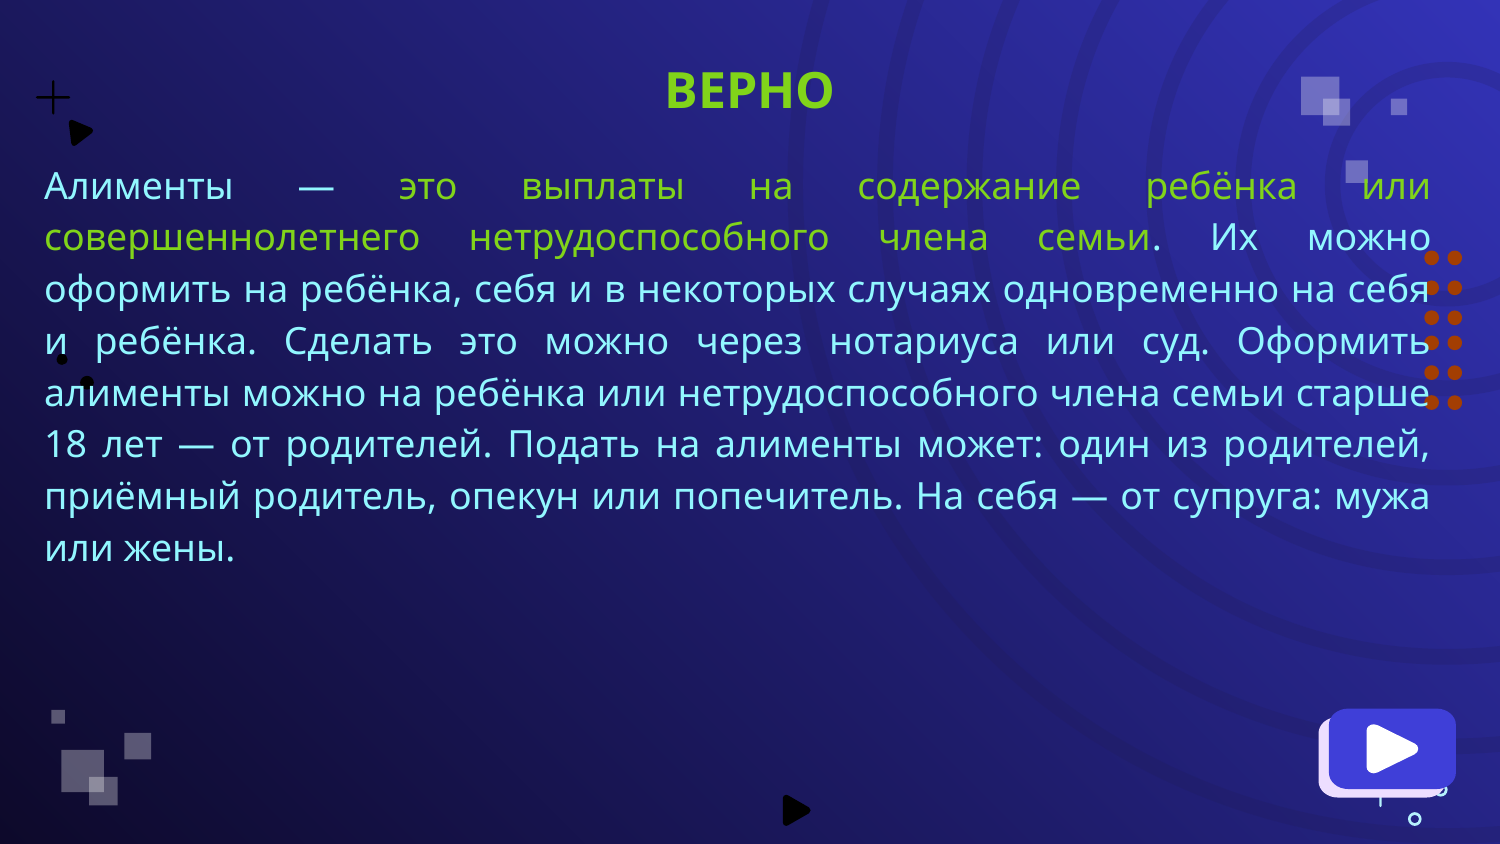

# ВЕРНО
Алименты — это выплаты на содержание ребёнка или совершеннолетнего нетрудоспособного члена семьи. Их можно оформить на ребёнка, себя и в некоторых случаях одновременно на себя и ребёнка. Сделать это можно через нотариуса или суд. Оформить алименты можно на ребёнка или нетрудоспособного члена семьи старше 18 лет — от родителей. Подать на алименты может: один из родителей, приёмный родитель, опекун или попечитель. На себя — от супруга: мужа или жены.